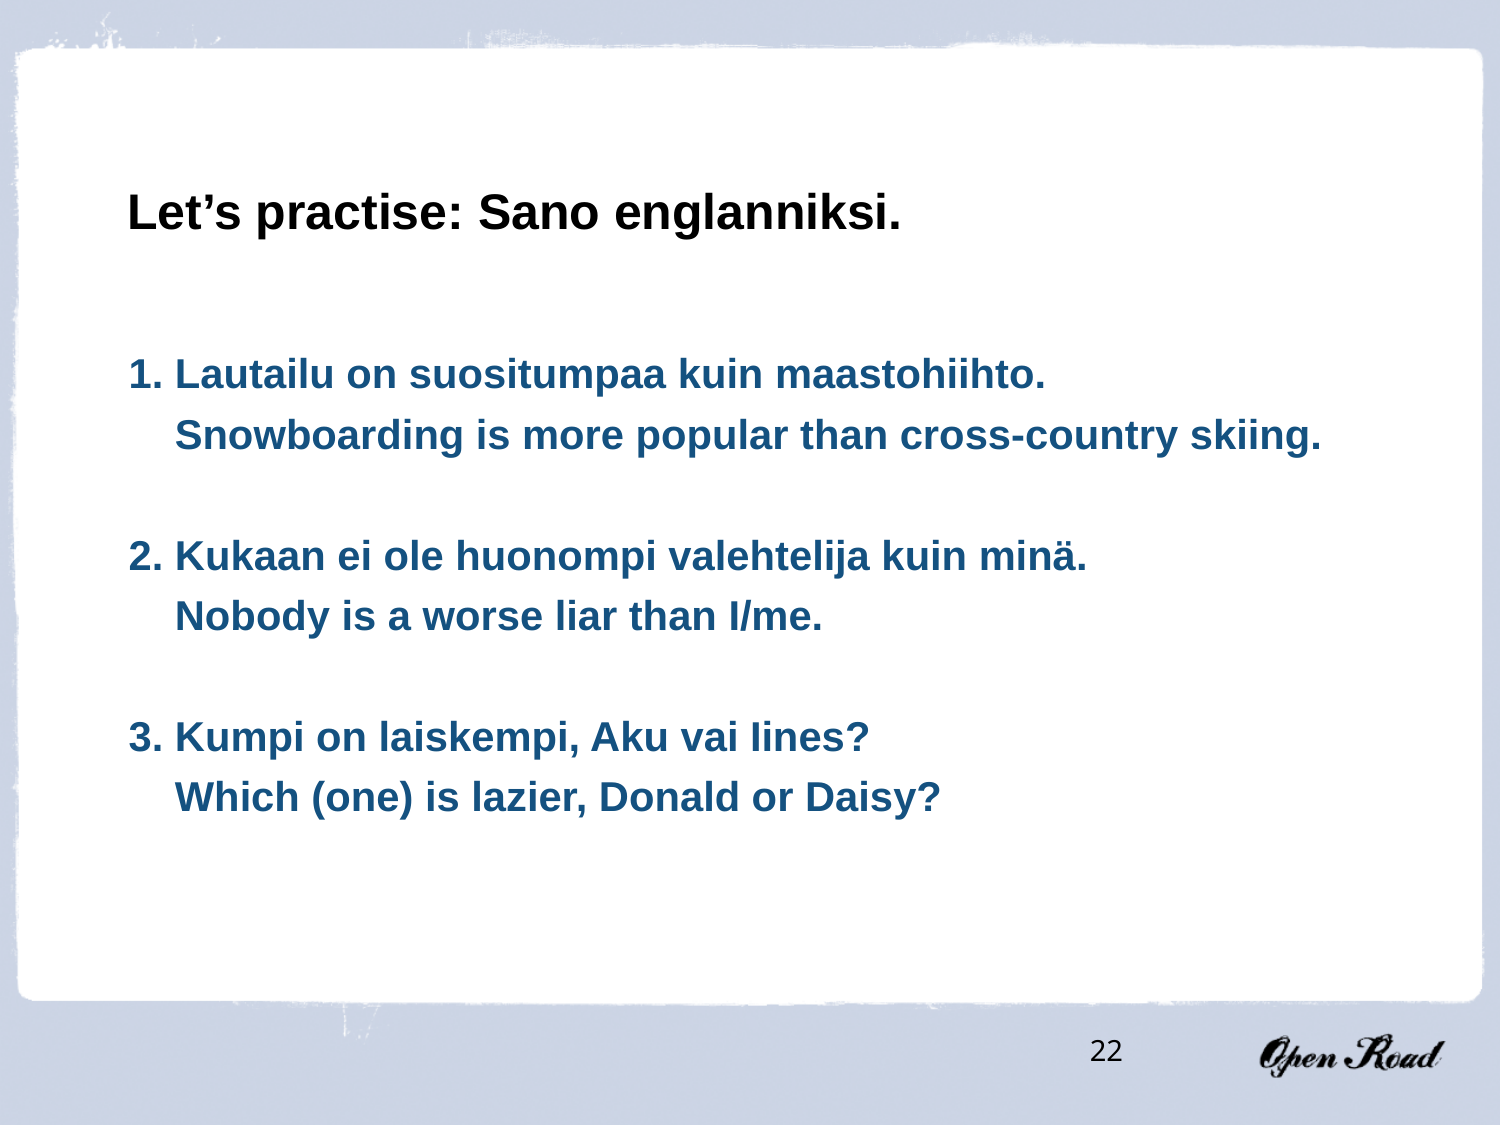

Let’s practise: Sano englanniksi.
1. Lautailu on suositumpaa kuin maastohiihto.
 Snowboarding is more popular than cross-country skiing.
2. Kukaan ei ole huonompi valehtelija kuin minä.
 Nobody is a worse liar than I/me.
3. Kumpi on laiskempi, Aku vai Iines?
 Which (one) is lazier, Donald or Daisy?